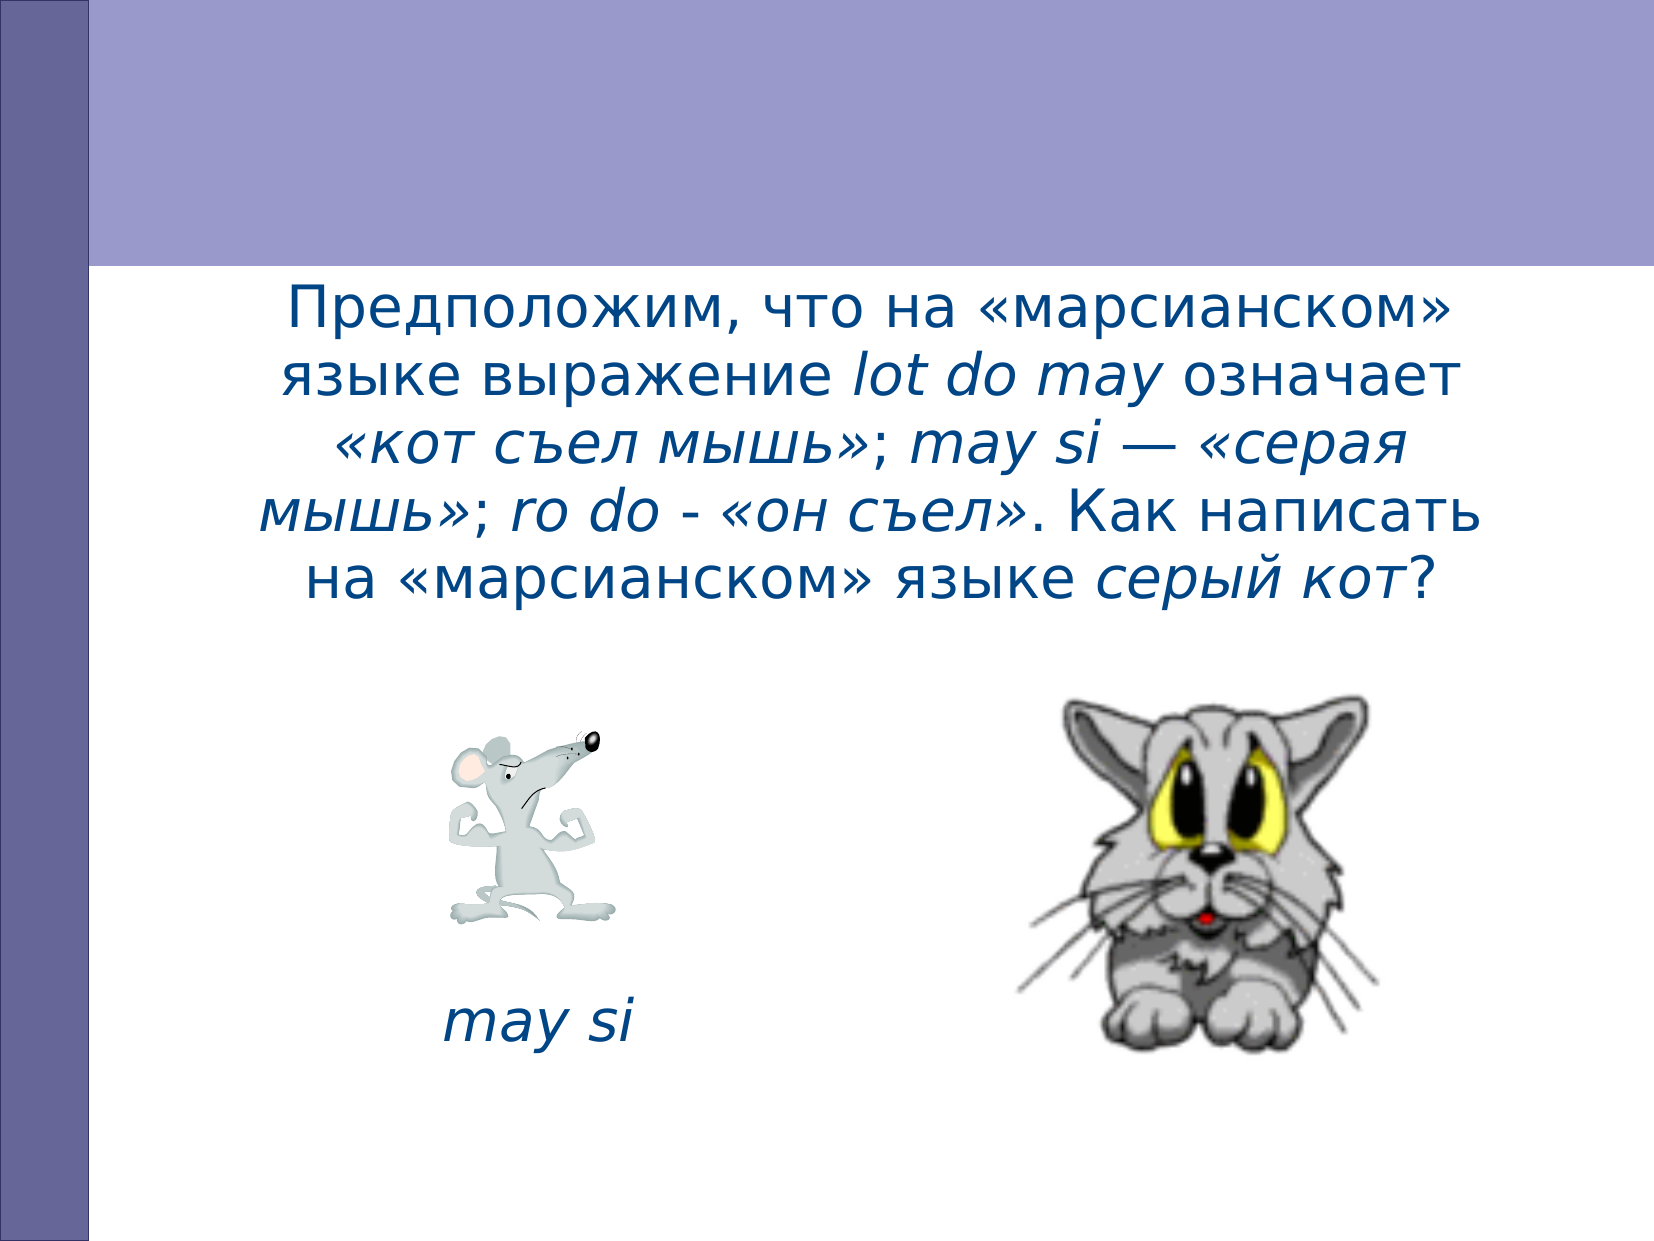

Предположим, что на «марсианском» языке выражение lot do may означает «кот съел мышь»; may si — «серая мышь»; ro do - «он съел». Как написать на «марсианском» языке серый кот?
may si